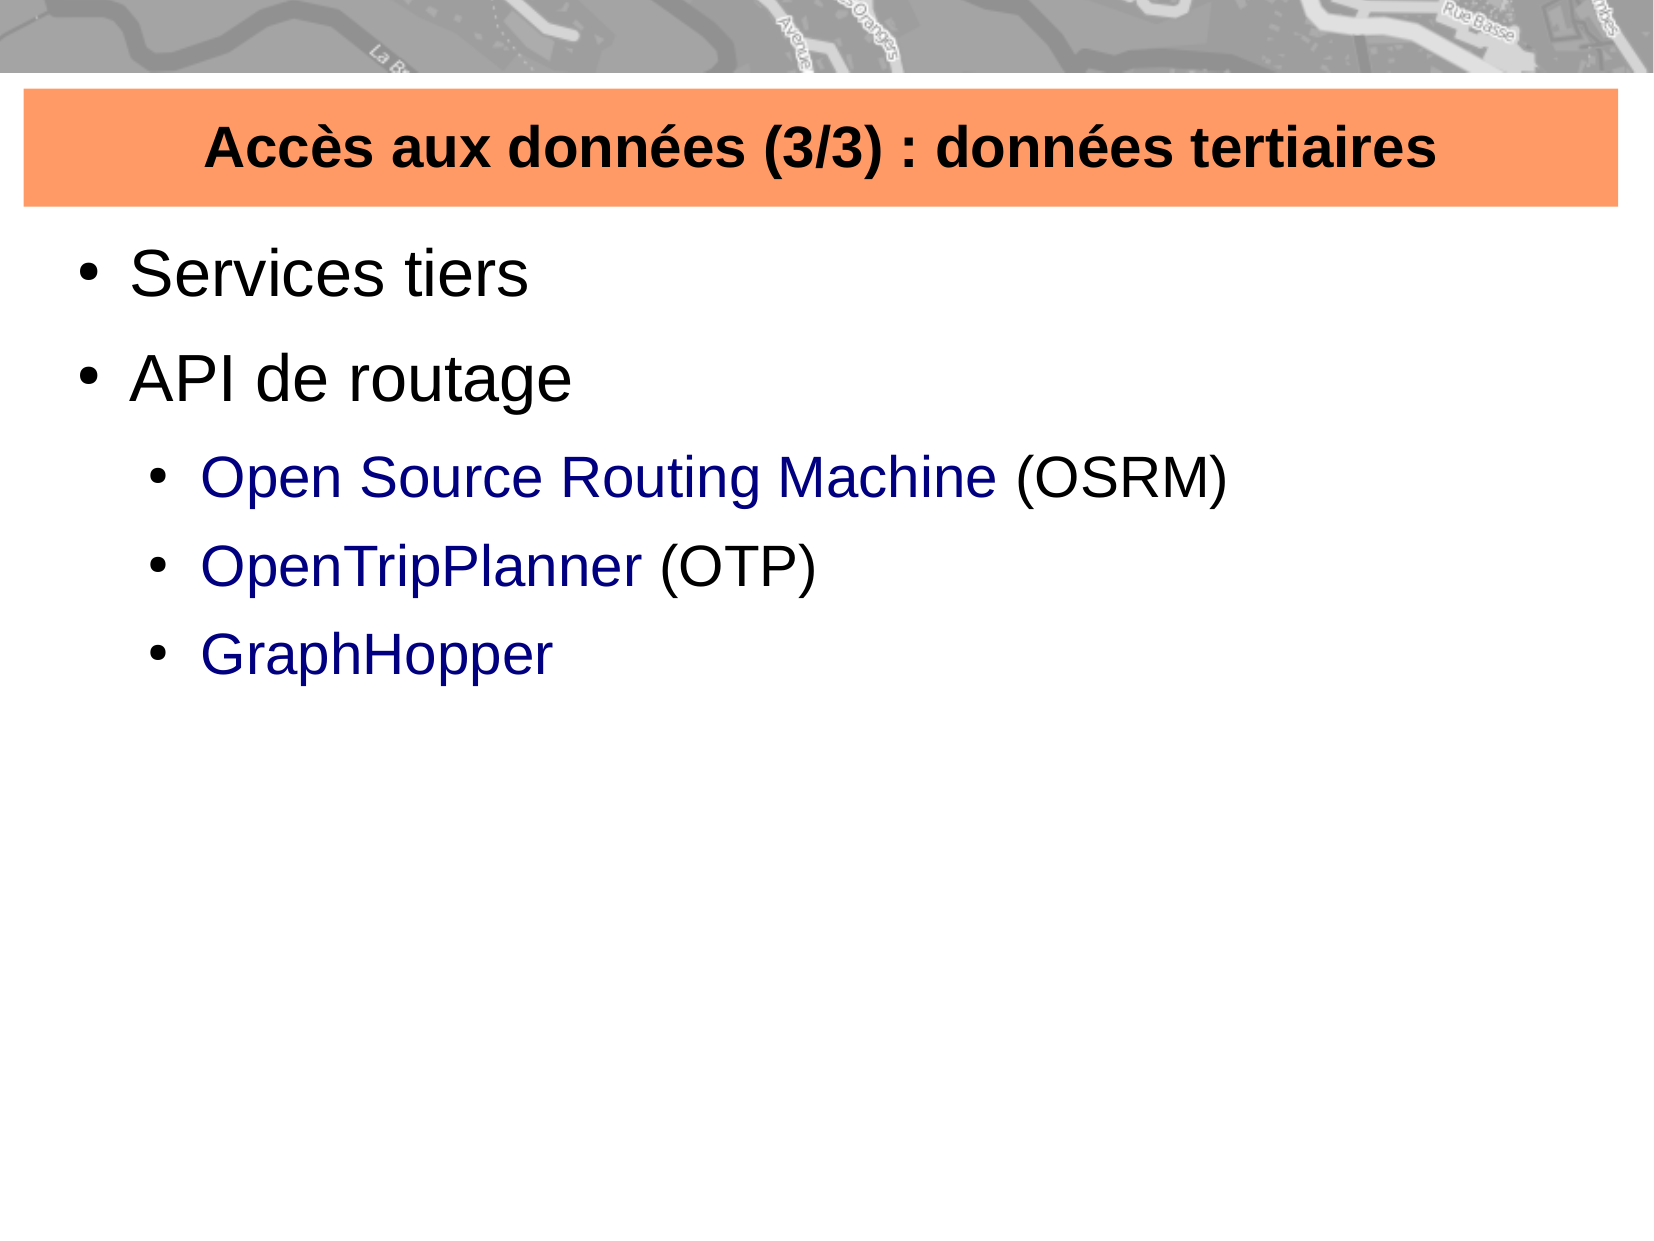

| | | | |
| --- | --- | --- | --- |
Accès aux données (3/3) : données tertiaires
# Services tiers
API de routage
Open Source Routing Machine (OSRM)
OpenTripPlanner (OTP)
GraphHopper